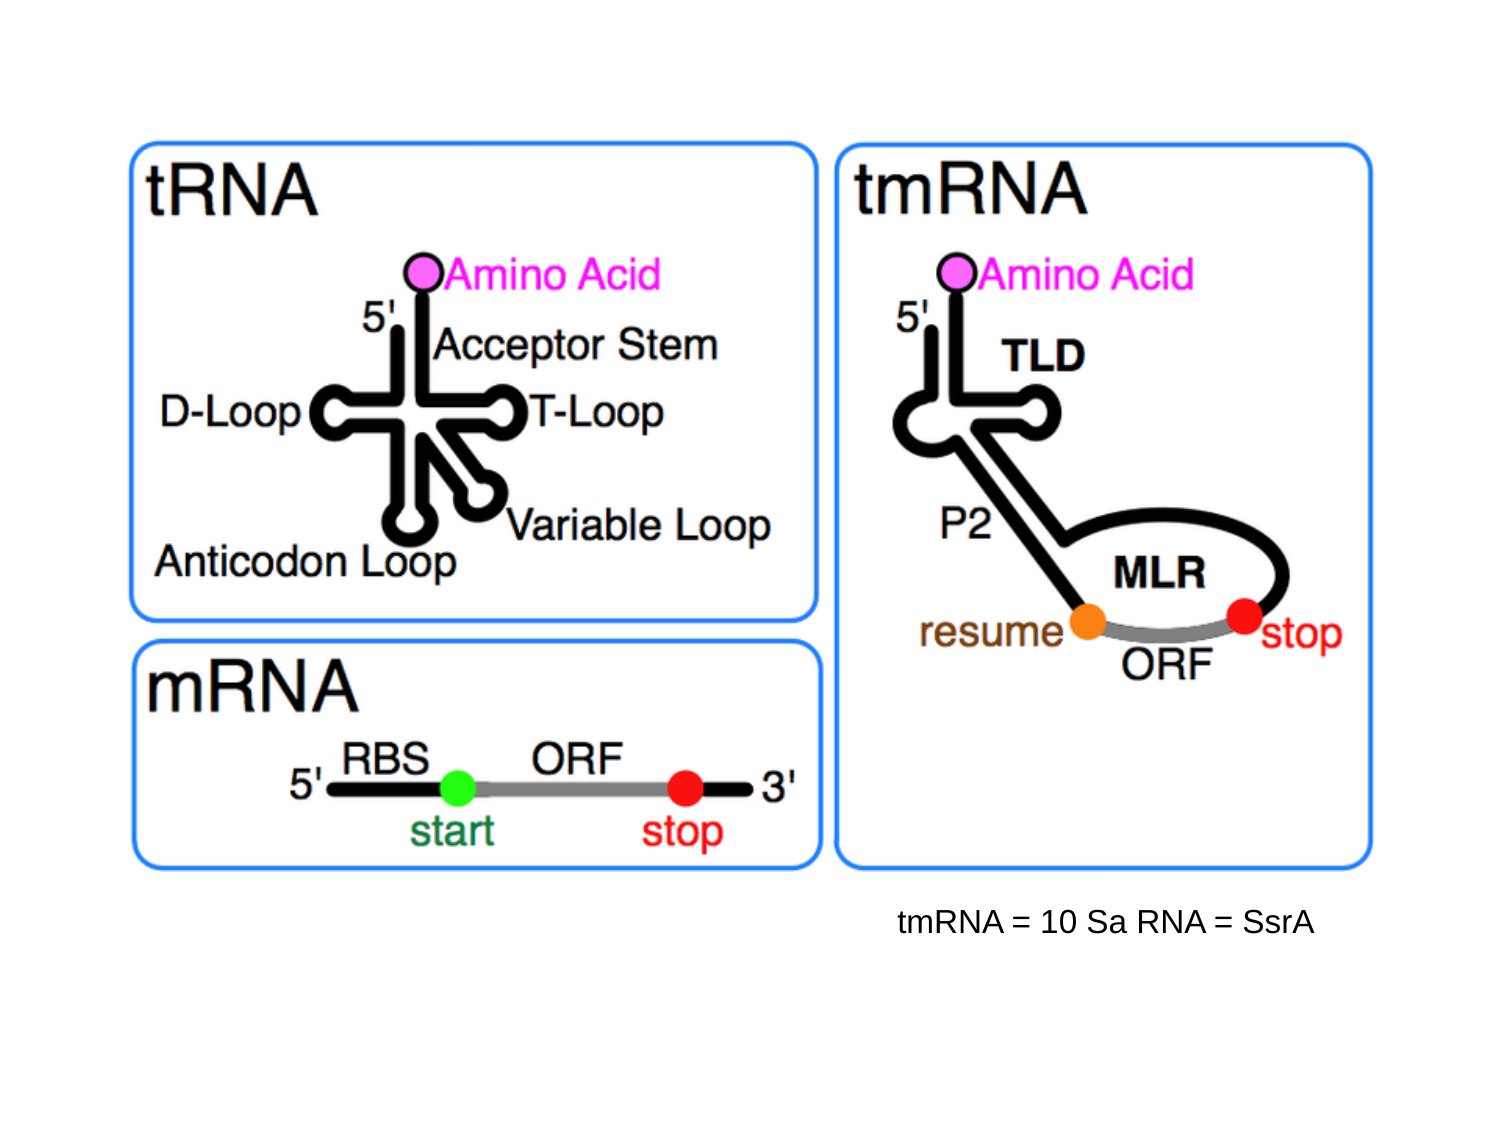

tmRNA = 10 Sa RNA = SsrA